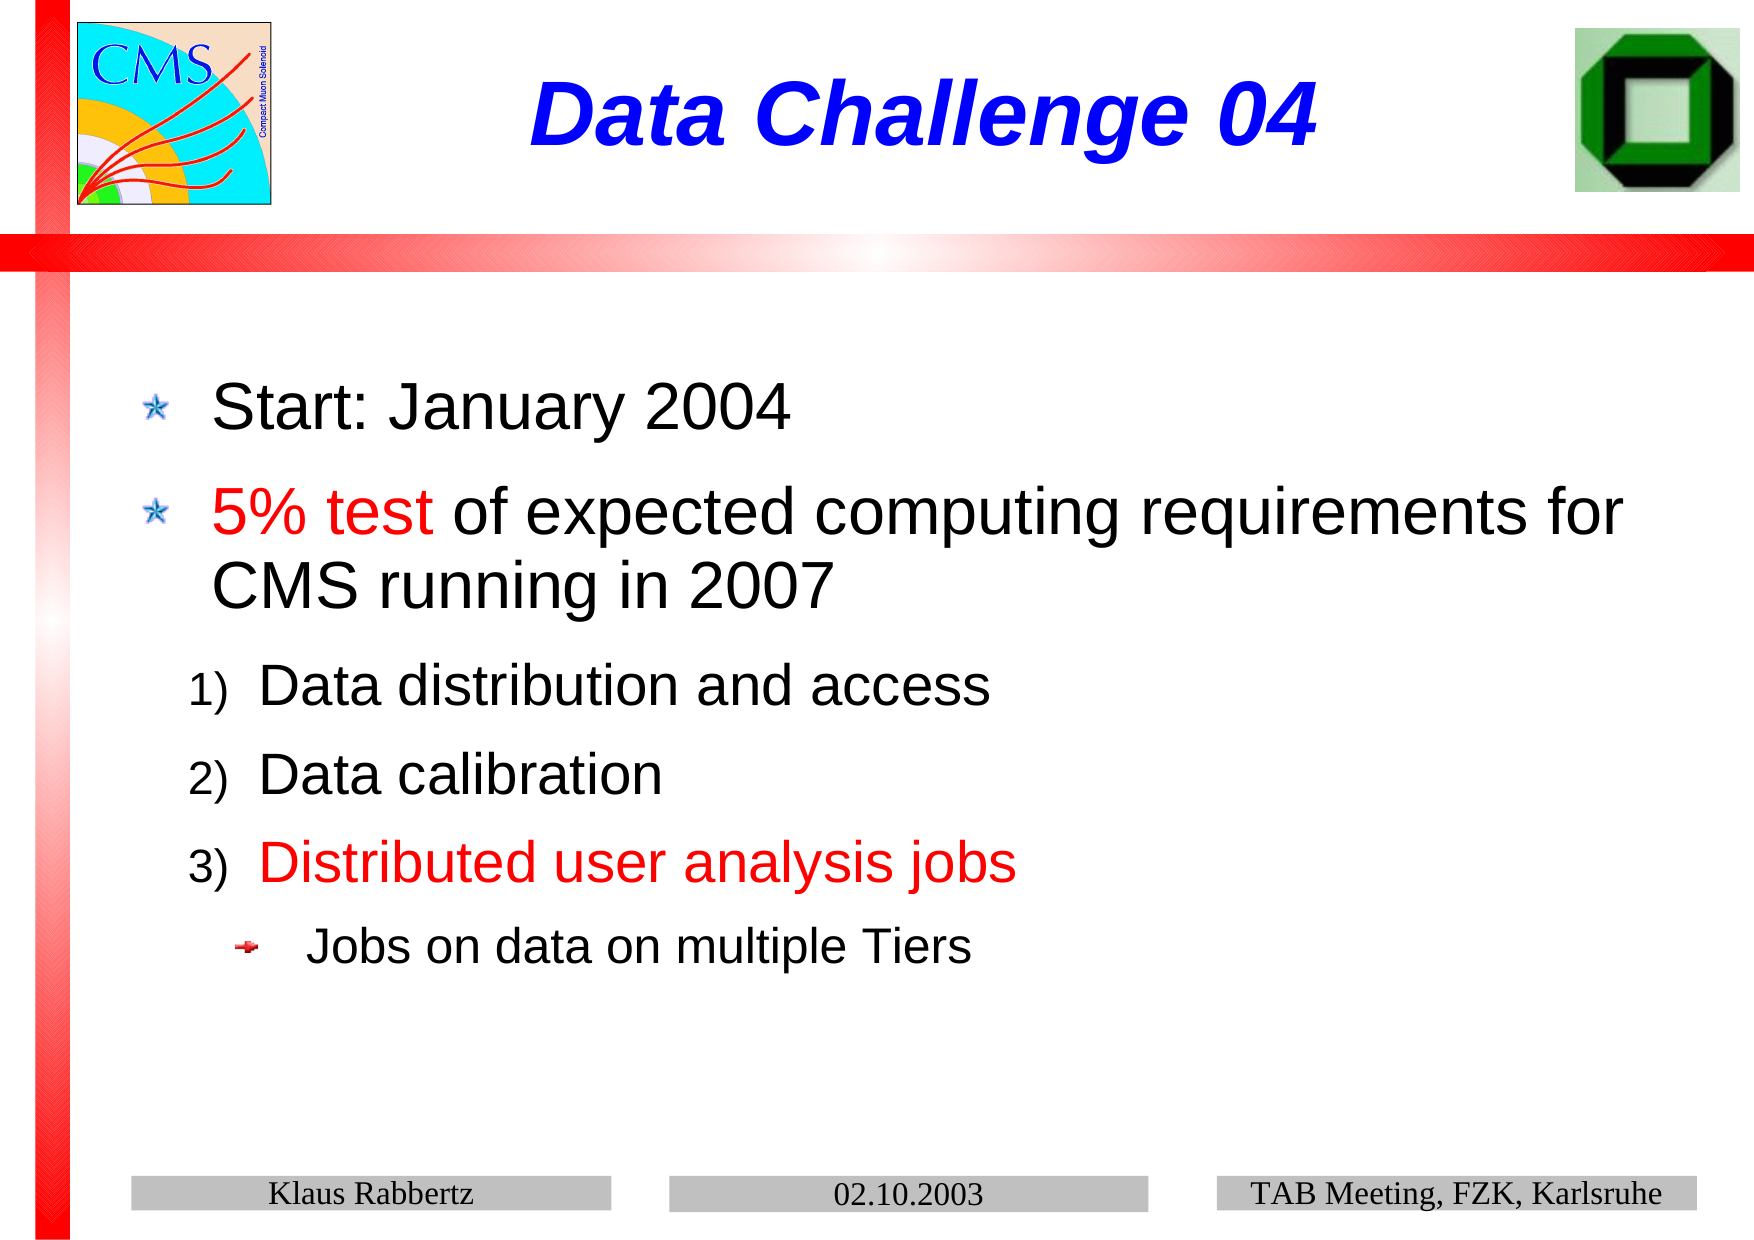

# Data Challenge 04
Start: January 2004
5% test of expected computing requirements for CMS running in 2007
Data distribution and access
Data calibration
Distributed user analysis jobs
Jobs on data on multiple Tiers